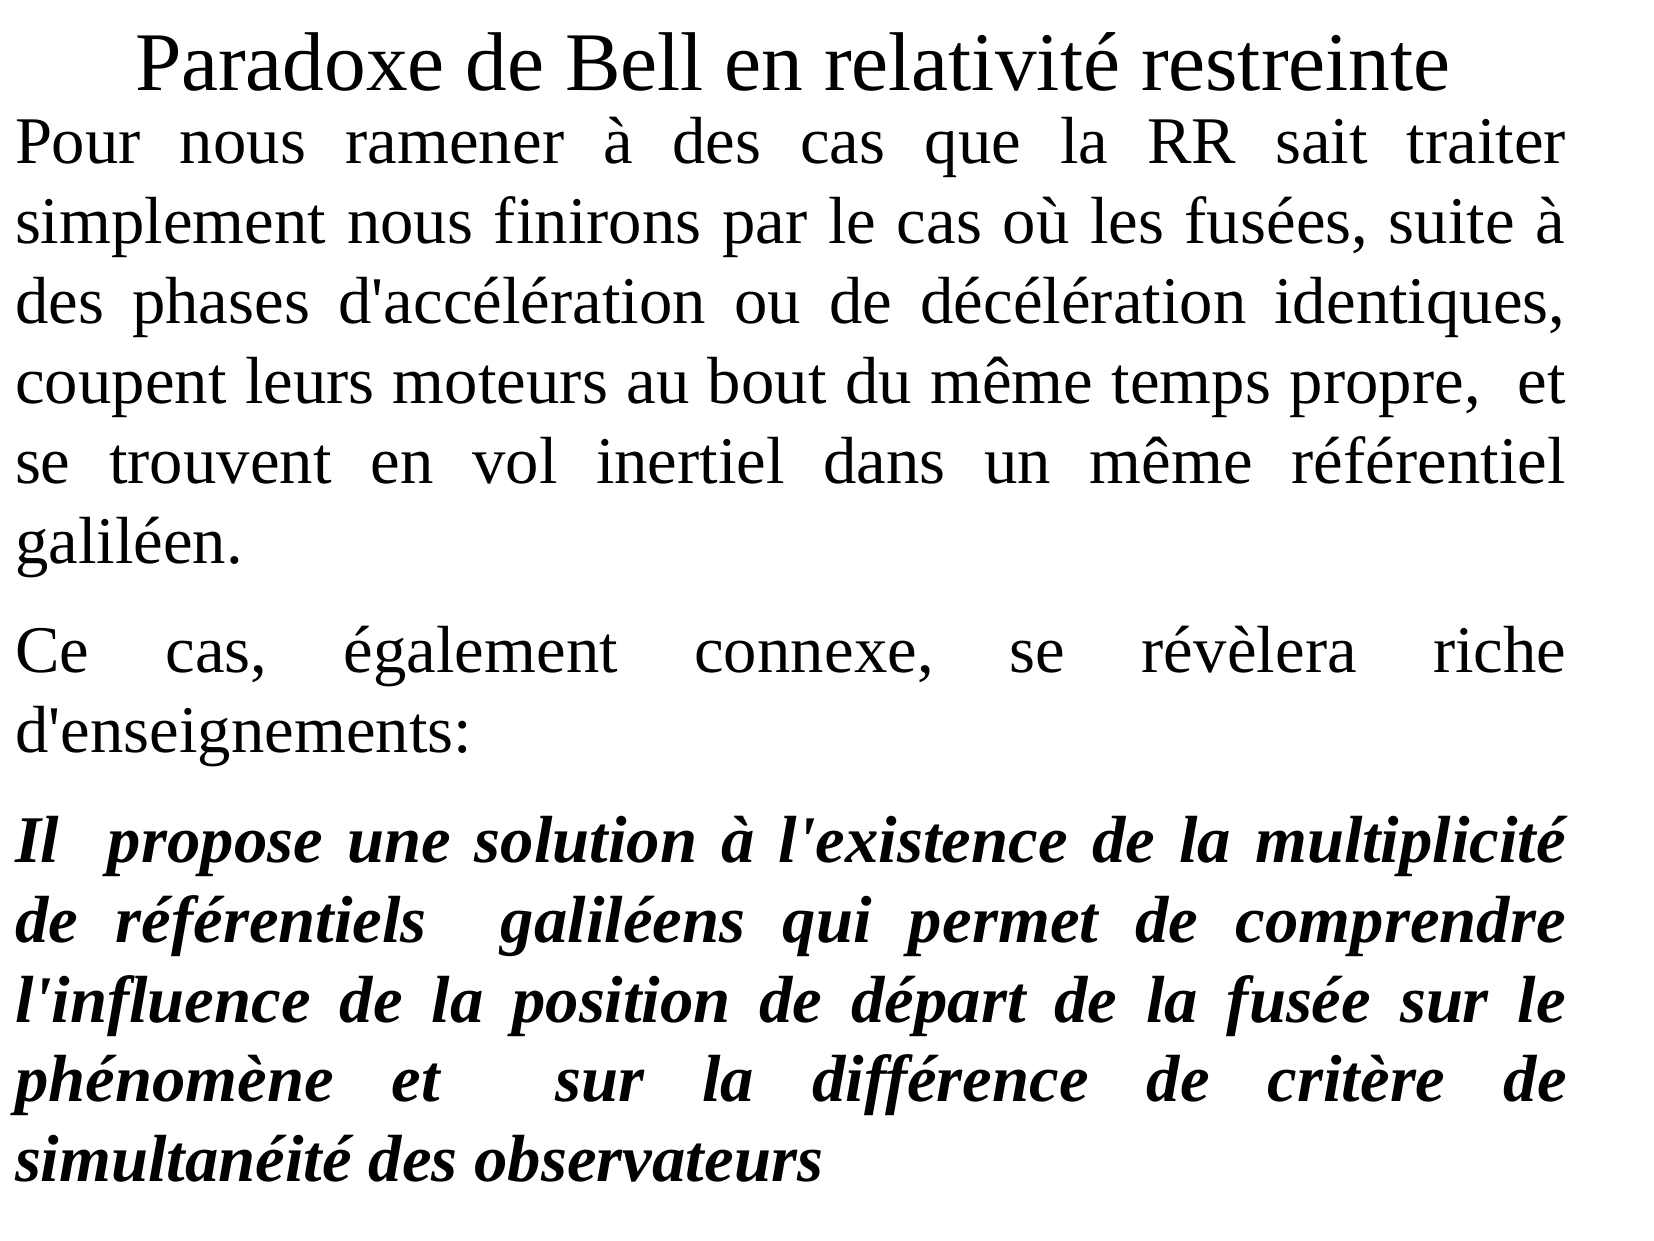

Paradoxe de Bell en relativité restreinte
Pour nous ramener à des cas que la RR sait traiter simplement nous finirons par le cas où les fusées, suite à des phases d'accélération ou de décélération identiques, coupent leurs moteurs au bout du même temps propre, et se trouvent en vol inertiel dans un même référentiel galiléen.
Ce cas, également connexe, se révèlera riche d'enseignements:
Il propose une solution à l'existence de la multiplicité de référentiels galiléens qui permet de comprendre l'influence de la position de départ de la fusée sur le phénomène et sur la différence de critère de simultanéité des observateurs